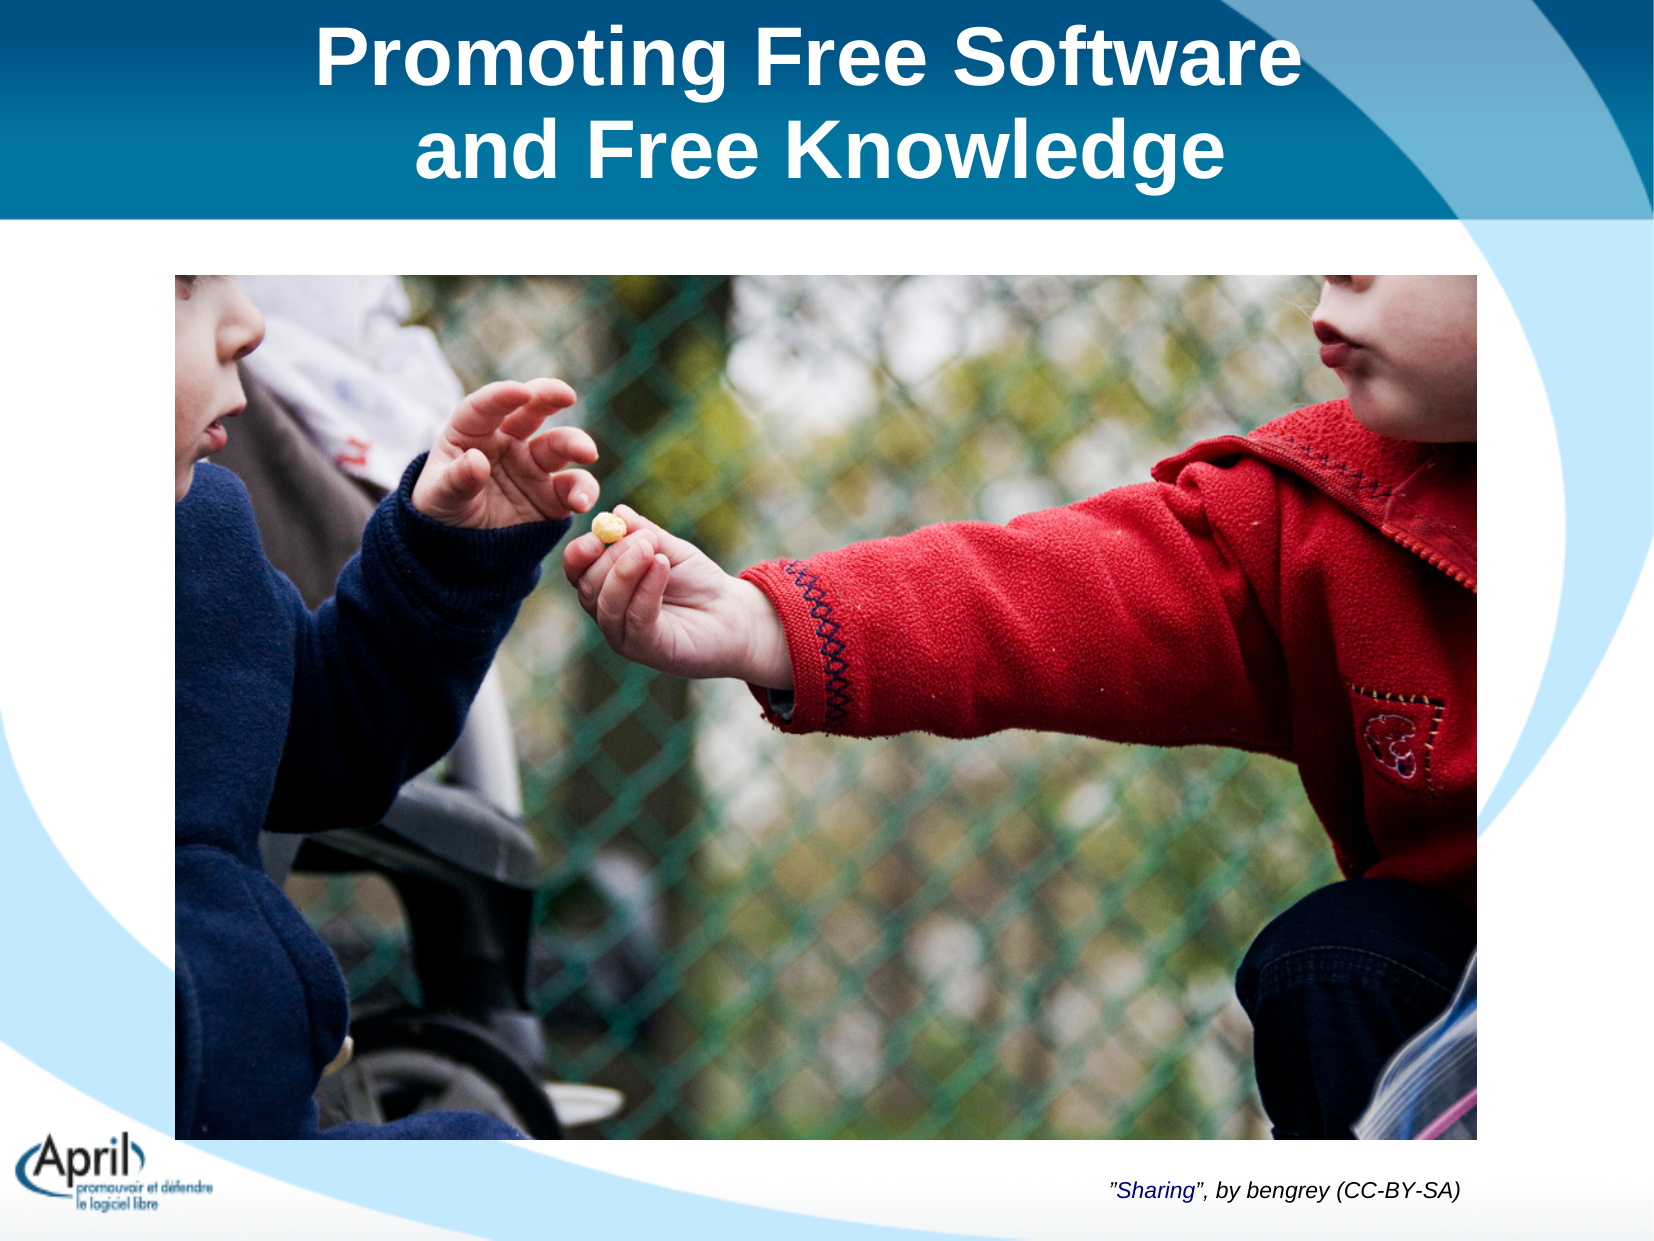

# Promoting Free Software and Free Knowledge
”Sharing”, by bengrey (CC-BY-SA)